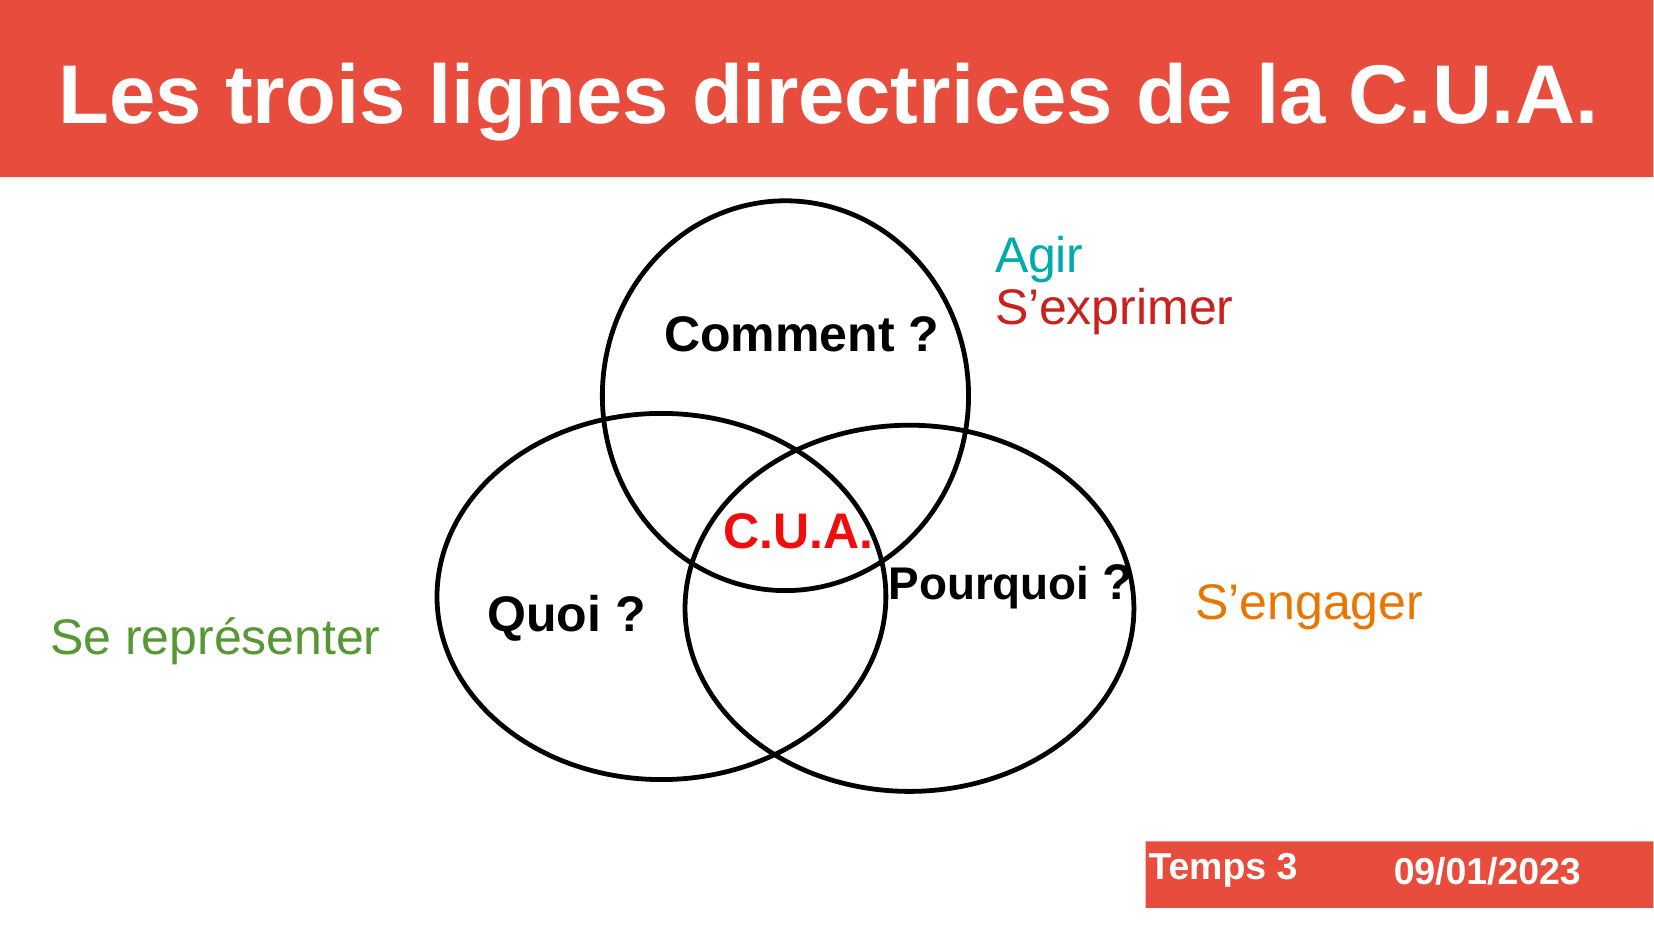

# Les trois lignes directrices de la C.U.A.
Agir
S’exprimer
Comment ?
C.U.A.
Pourquoi ?
S’engager
Quoi ?
Se représenter
Temps 3